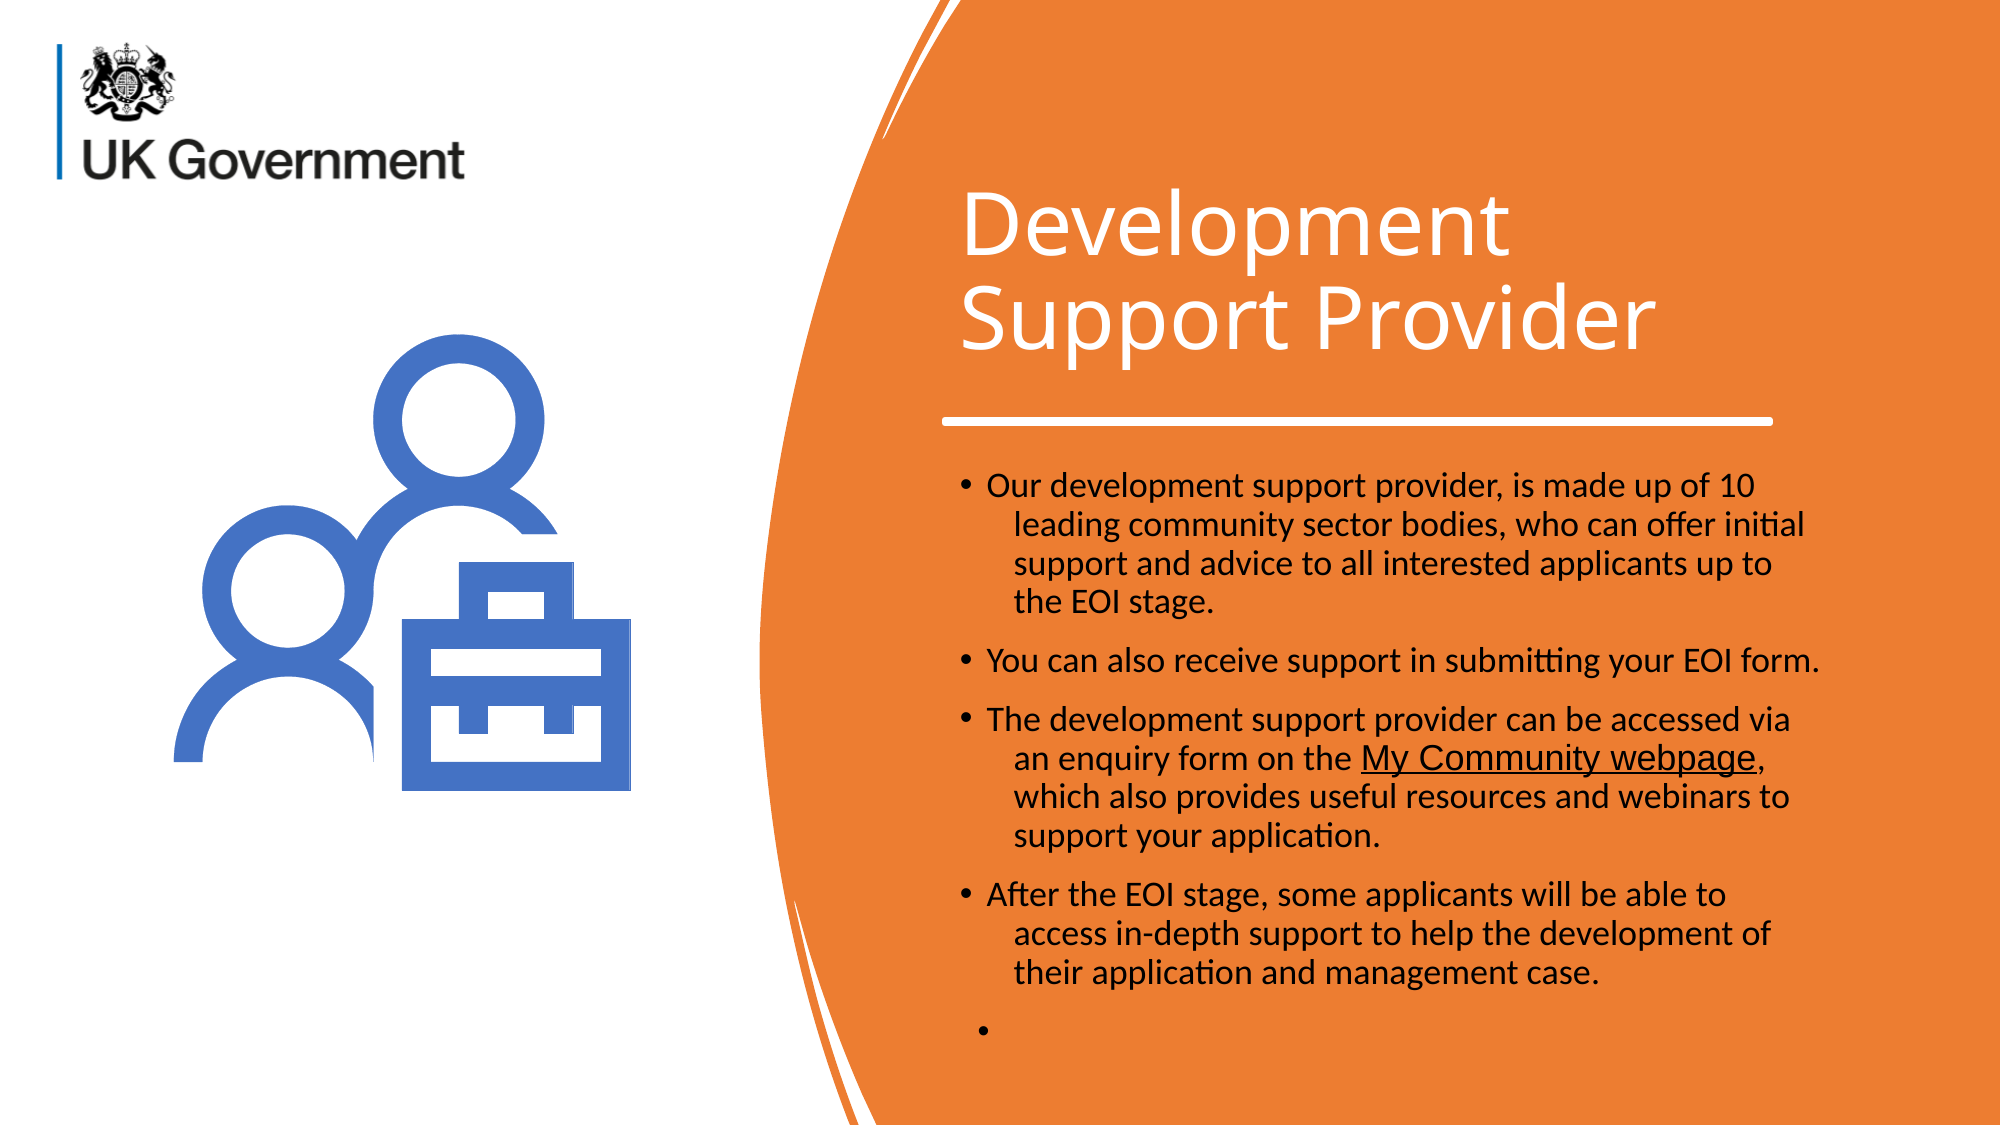

# Development Support Provider
Our development support provider, is made up of 10 leading community sector bodies, who can offer initial support and advice to all interested applicants up to the EOI stage.
You can also receive support in submitting your EOI form.
The development support provider can be accessed via an enquiry form on the My Community webpage, which also provides useful resources and webinars to support your application.
After the EOI stage, some applicants will be able to access in-depth support to help the development of their application and management case.